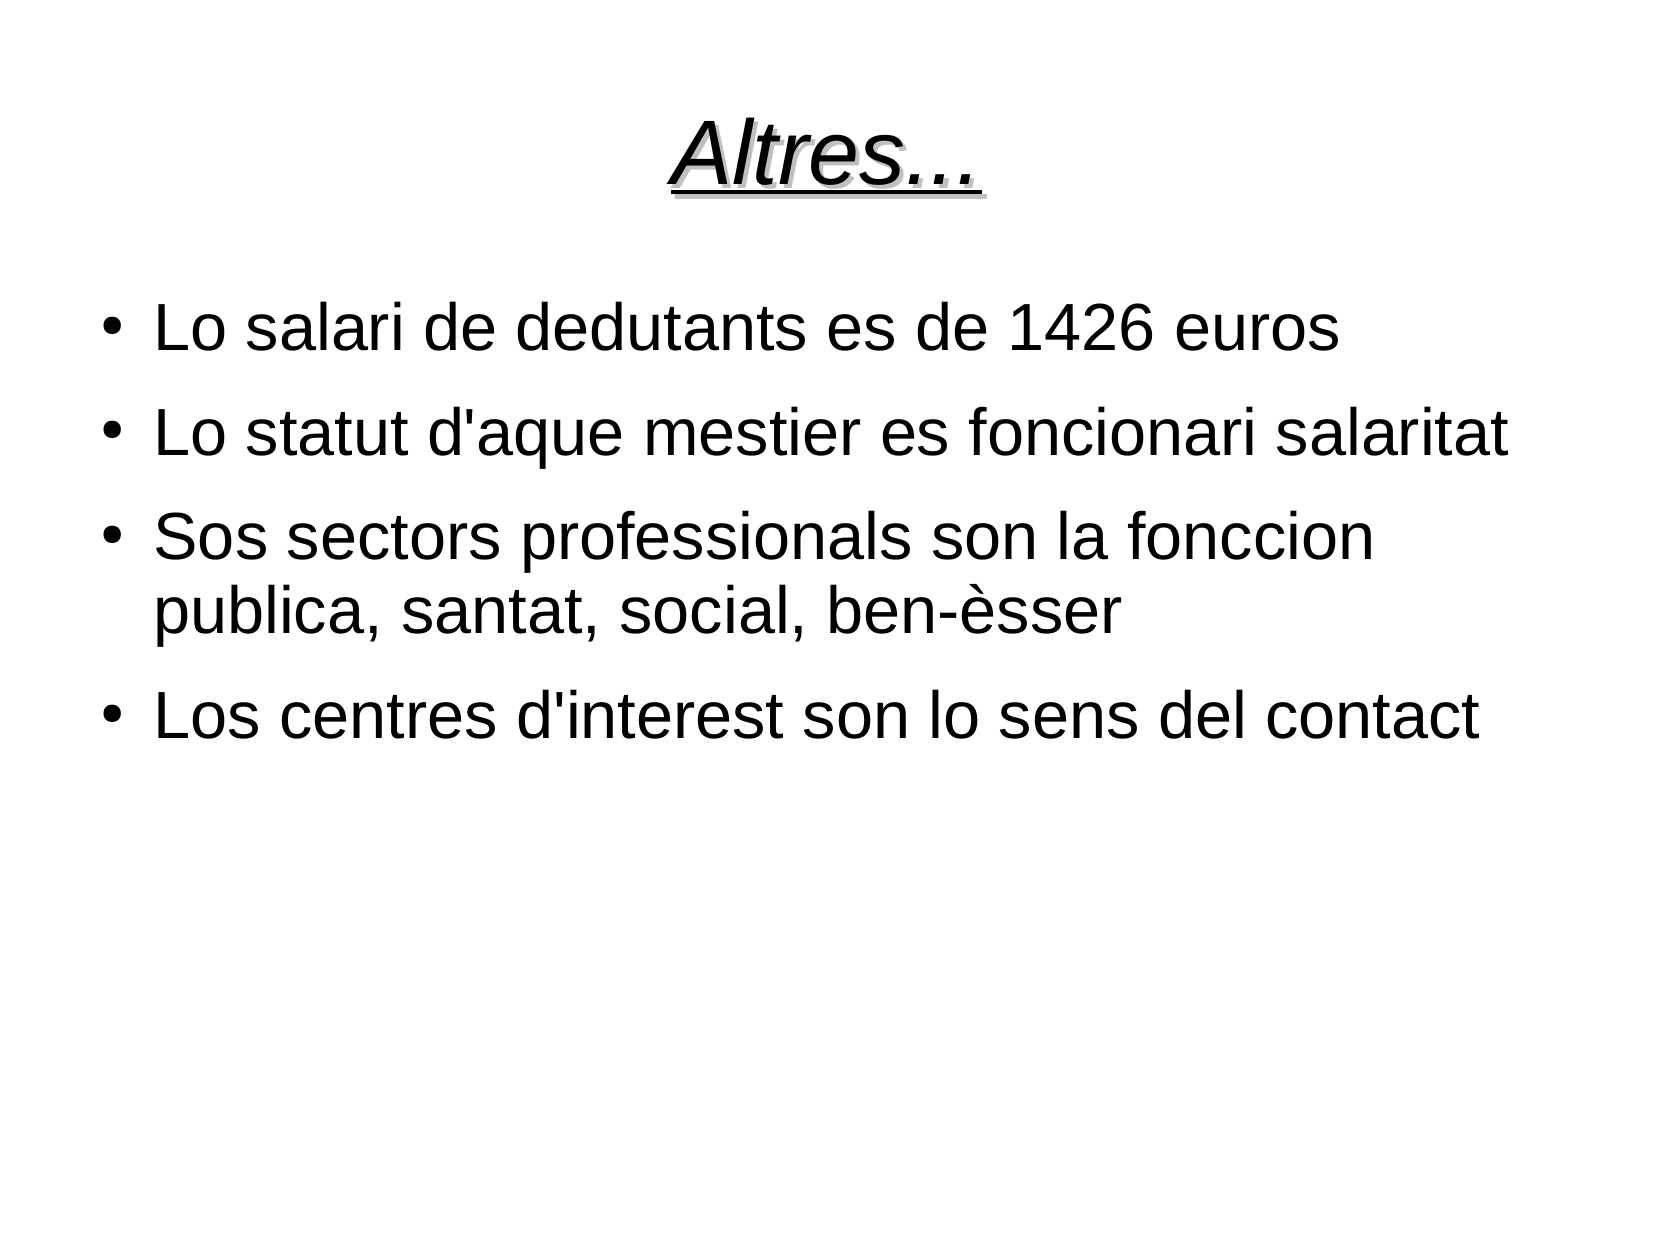

# Altres...
Lo salari de dedutants es de 1426 euros
Lo statut d'aque mestier es foncionari salaritat
Sos sectors professionals son la fonccion publica, santat, social, ben-èsser
Los centres d'interest son lo sens del contact